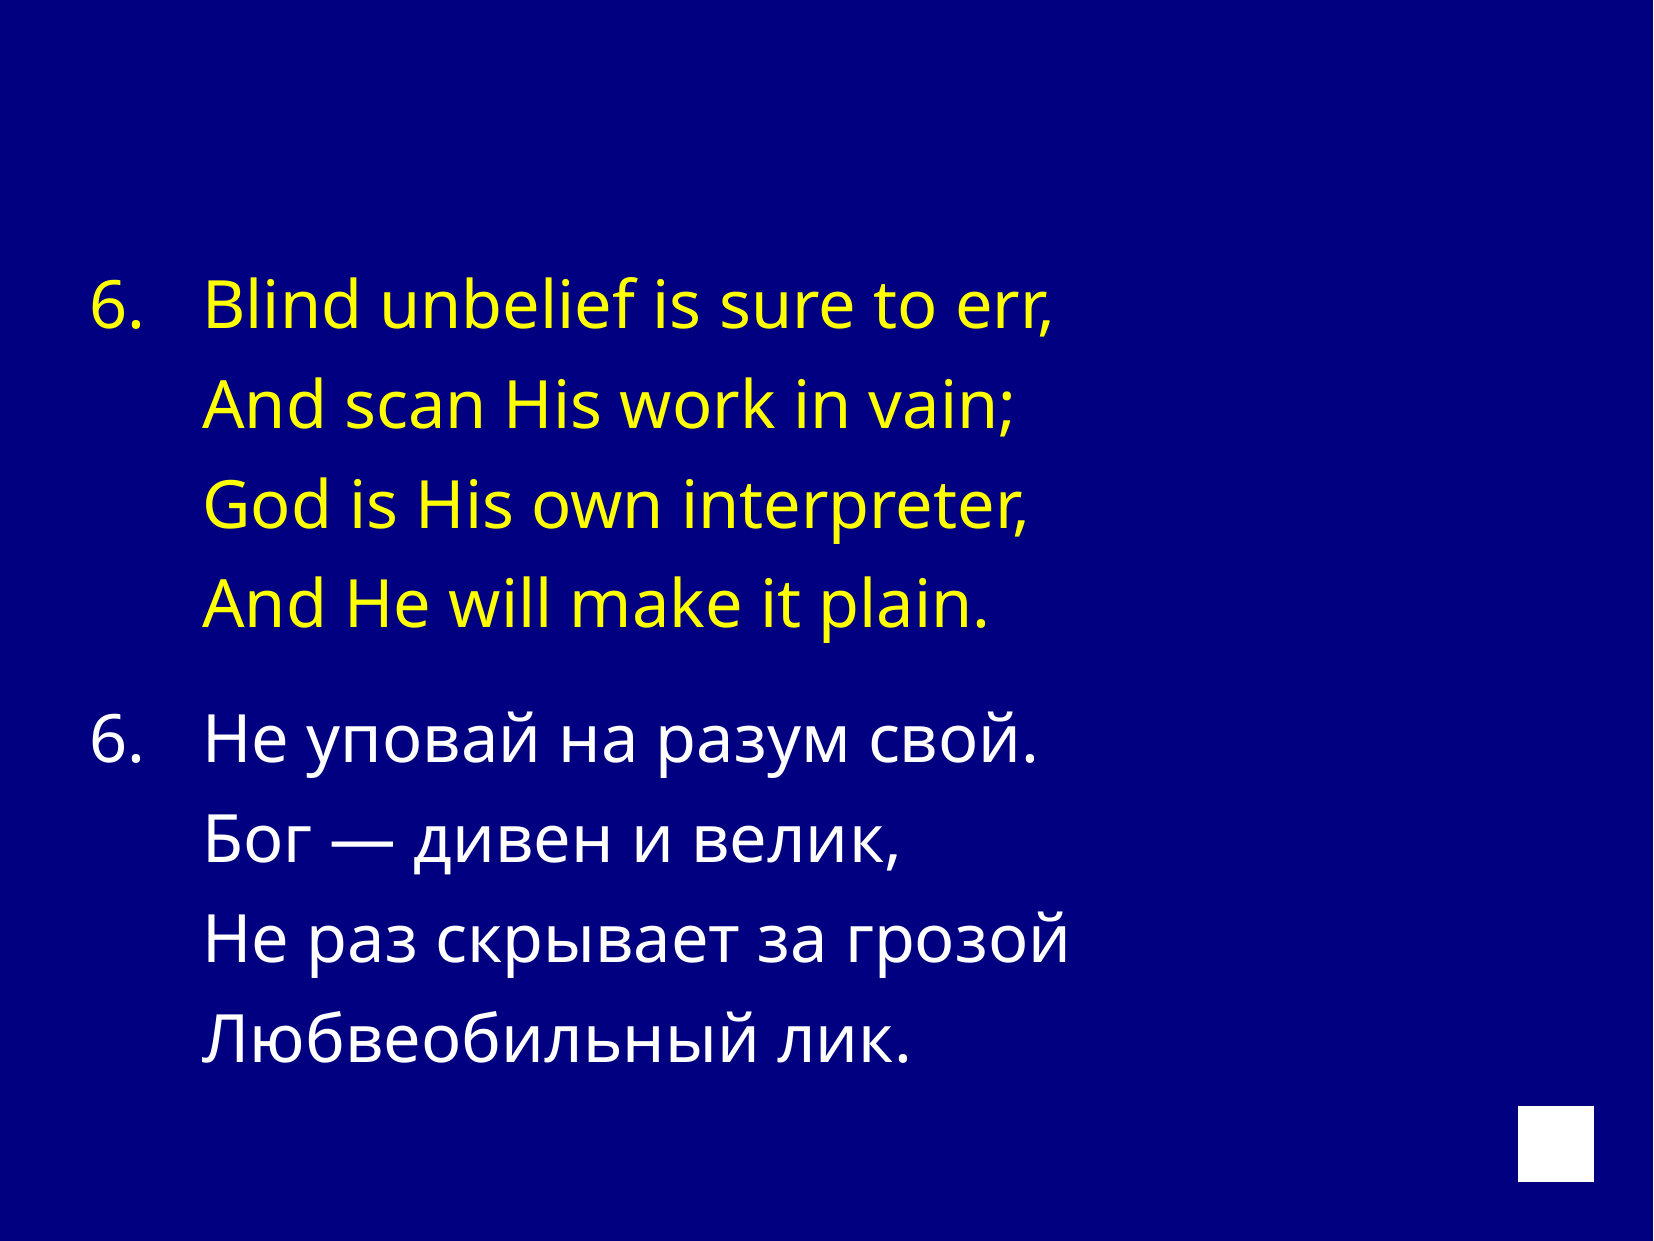

6.	Blind unbelief is sure to err,
	And scan His work in vain;
	God is His own interpreter,
	And He will make it plain.
6.	Не уповай на разум свой.
	Бог — дивен и велик,
	Не раз скрывает за грозой
	Любвеобильный лик.